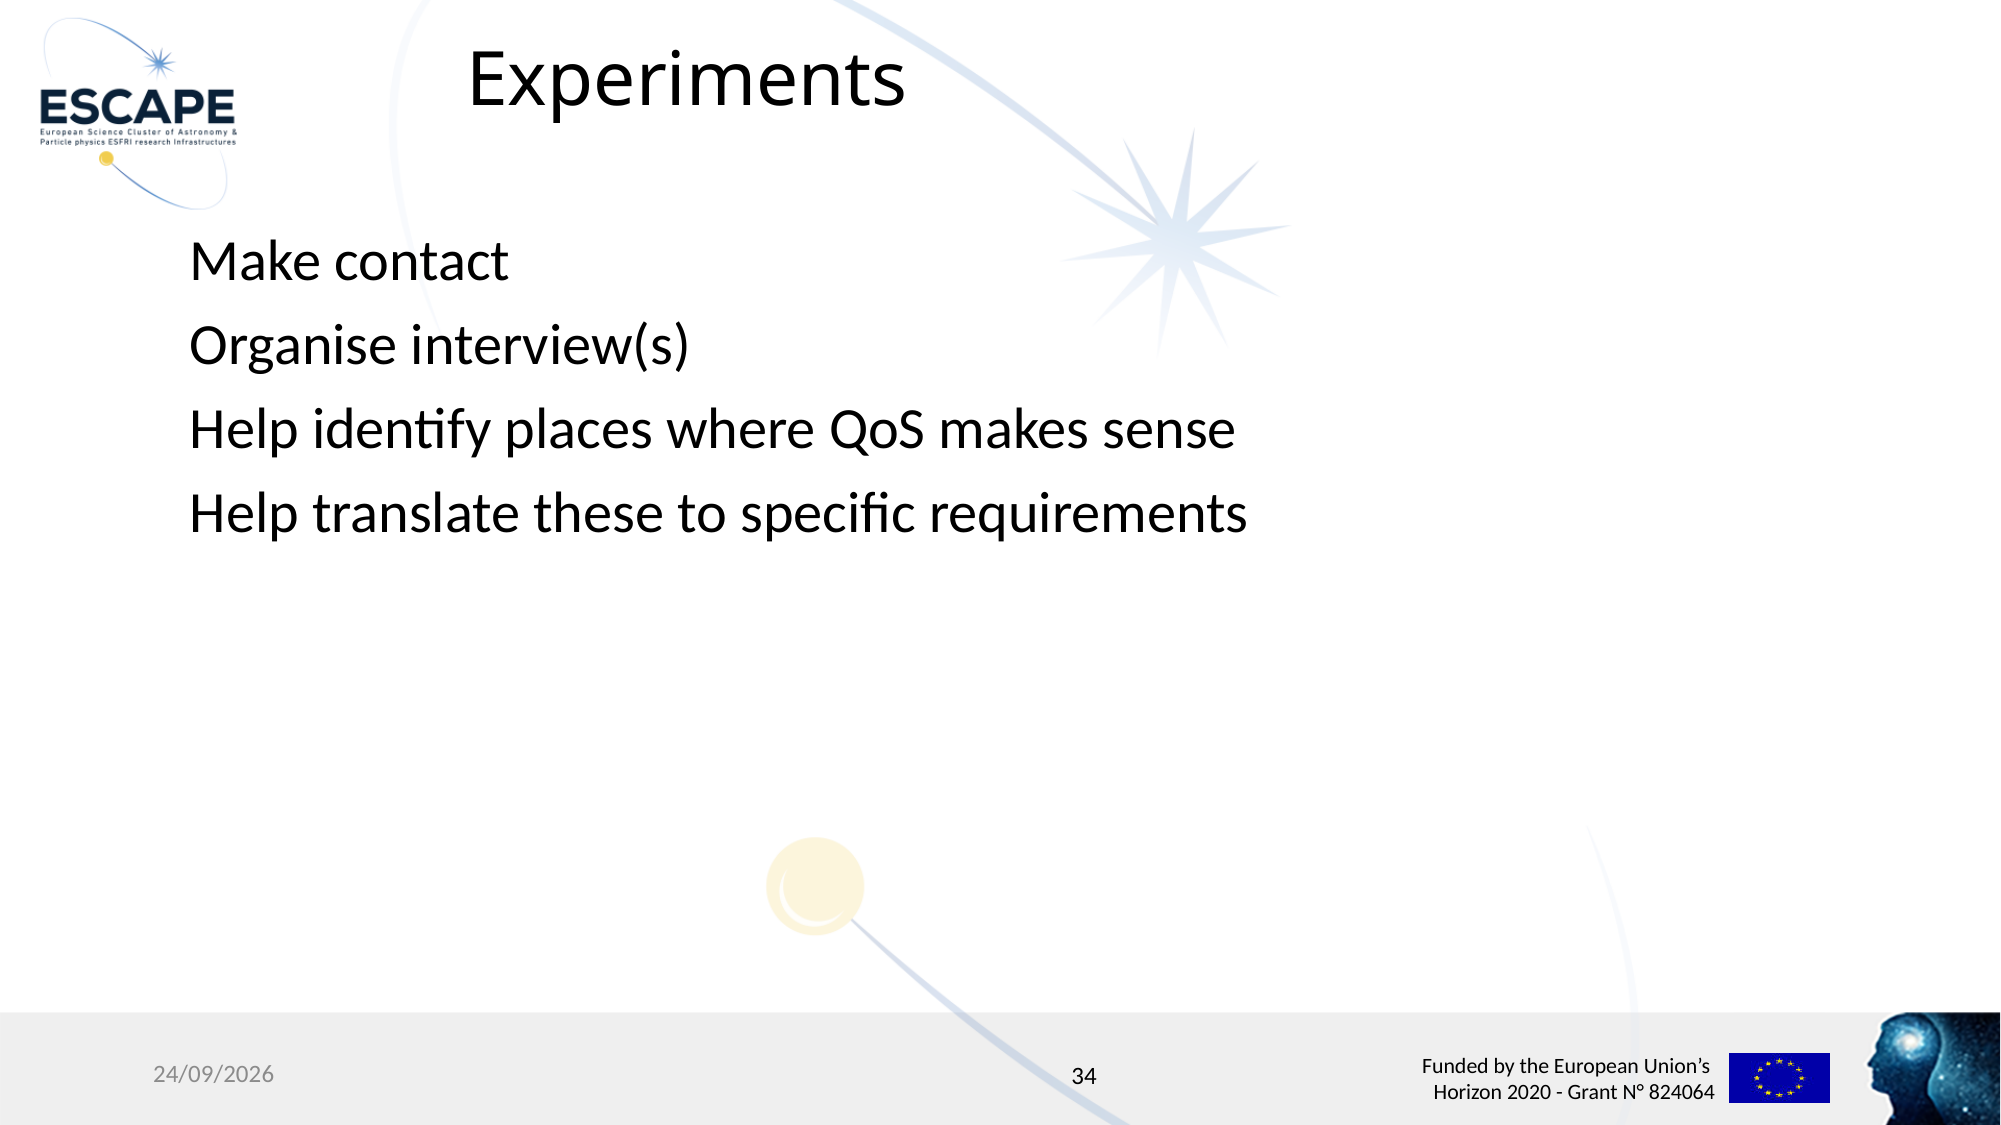

# Experiments
Make contact
Organise interview(s)
Help identify places where QoS makes sense
Help translate these to specific requirements